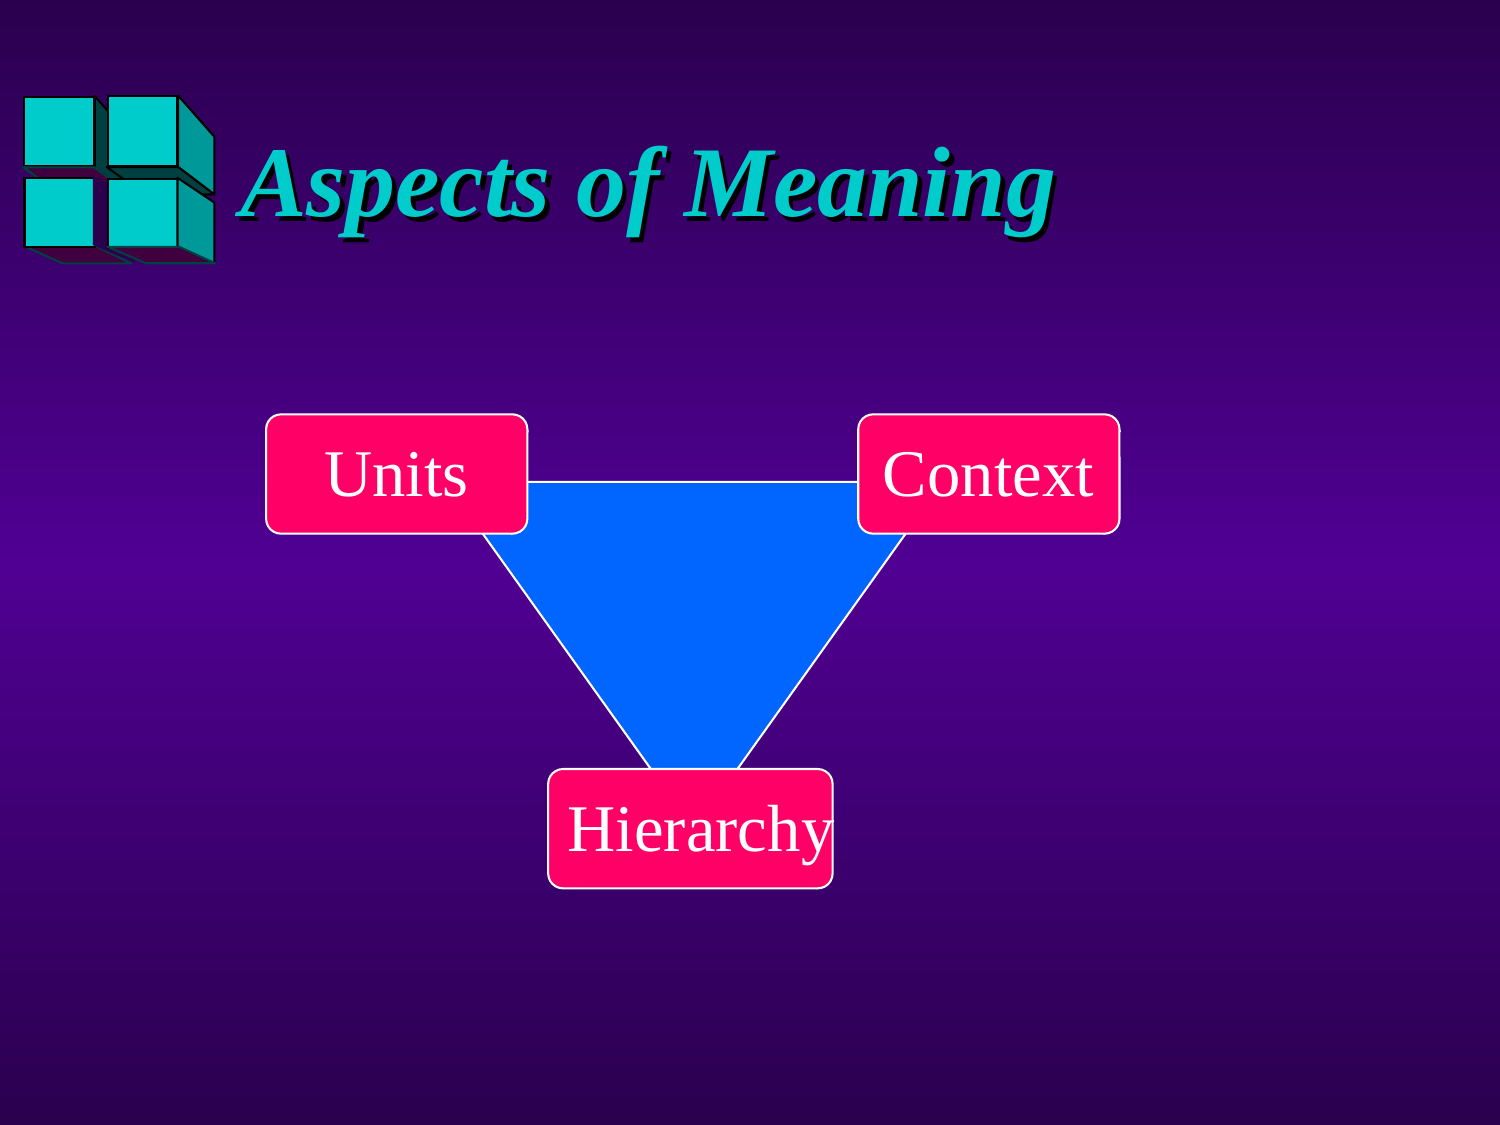

# Aspects of Meaning
Units
Context
Hierarchy